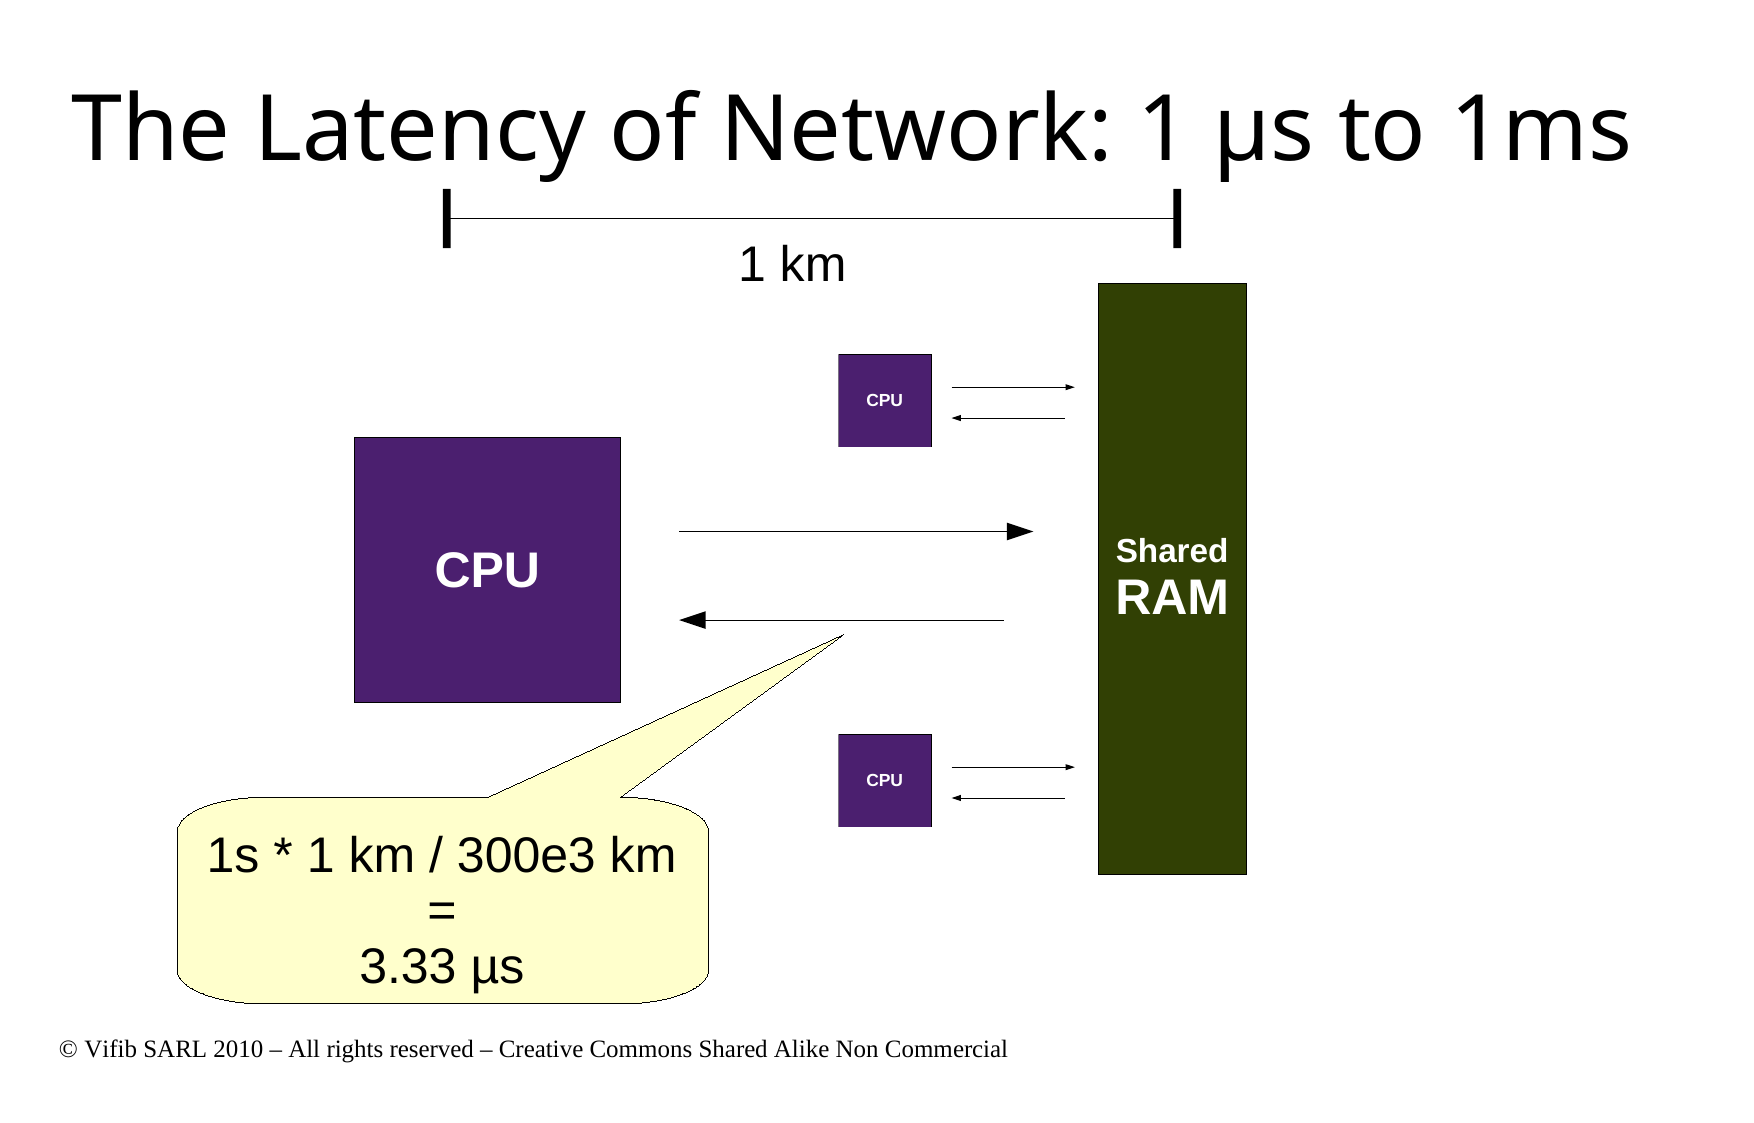

# The Latency of Network: 1 µs to 1ms
1 km
Shared
RAM
CPU
1s * 1 km / 300e3 km
=
3.33 µs